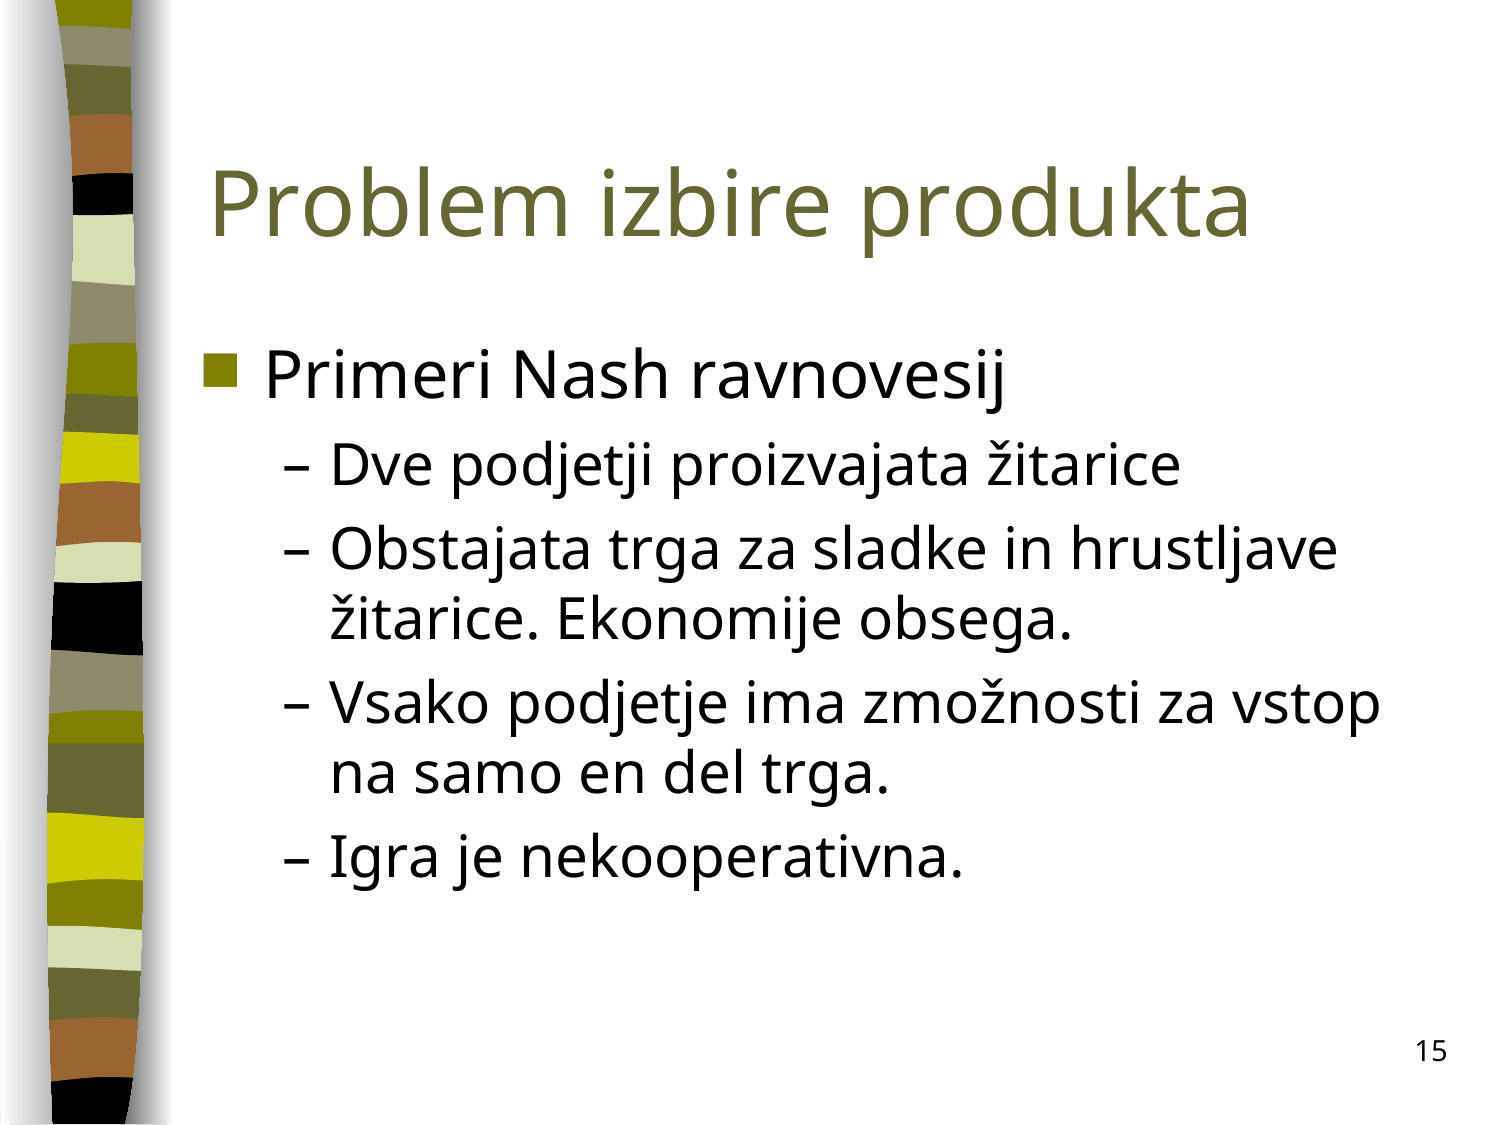

# Problem izbire produkta
Primeri Nash ravnovesij
Dve podjetji proizvajata žitarice
Obstajata trga za sladke in hrustljave žitarice. Ekonomije obsega.
Vsako podjetje ima zmožnosti za vstop na samo en del trga.
Igra je nekooperativna.